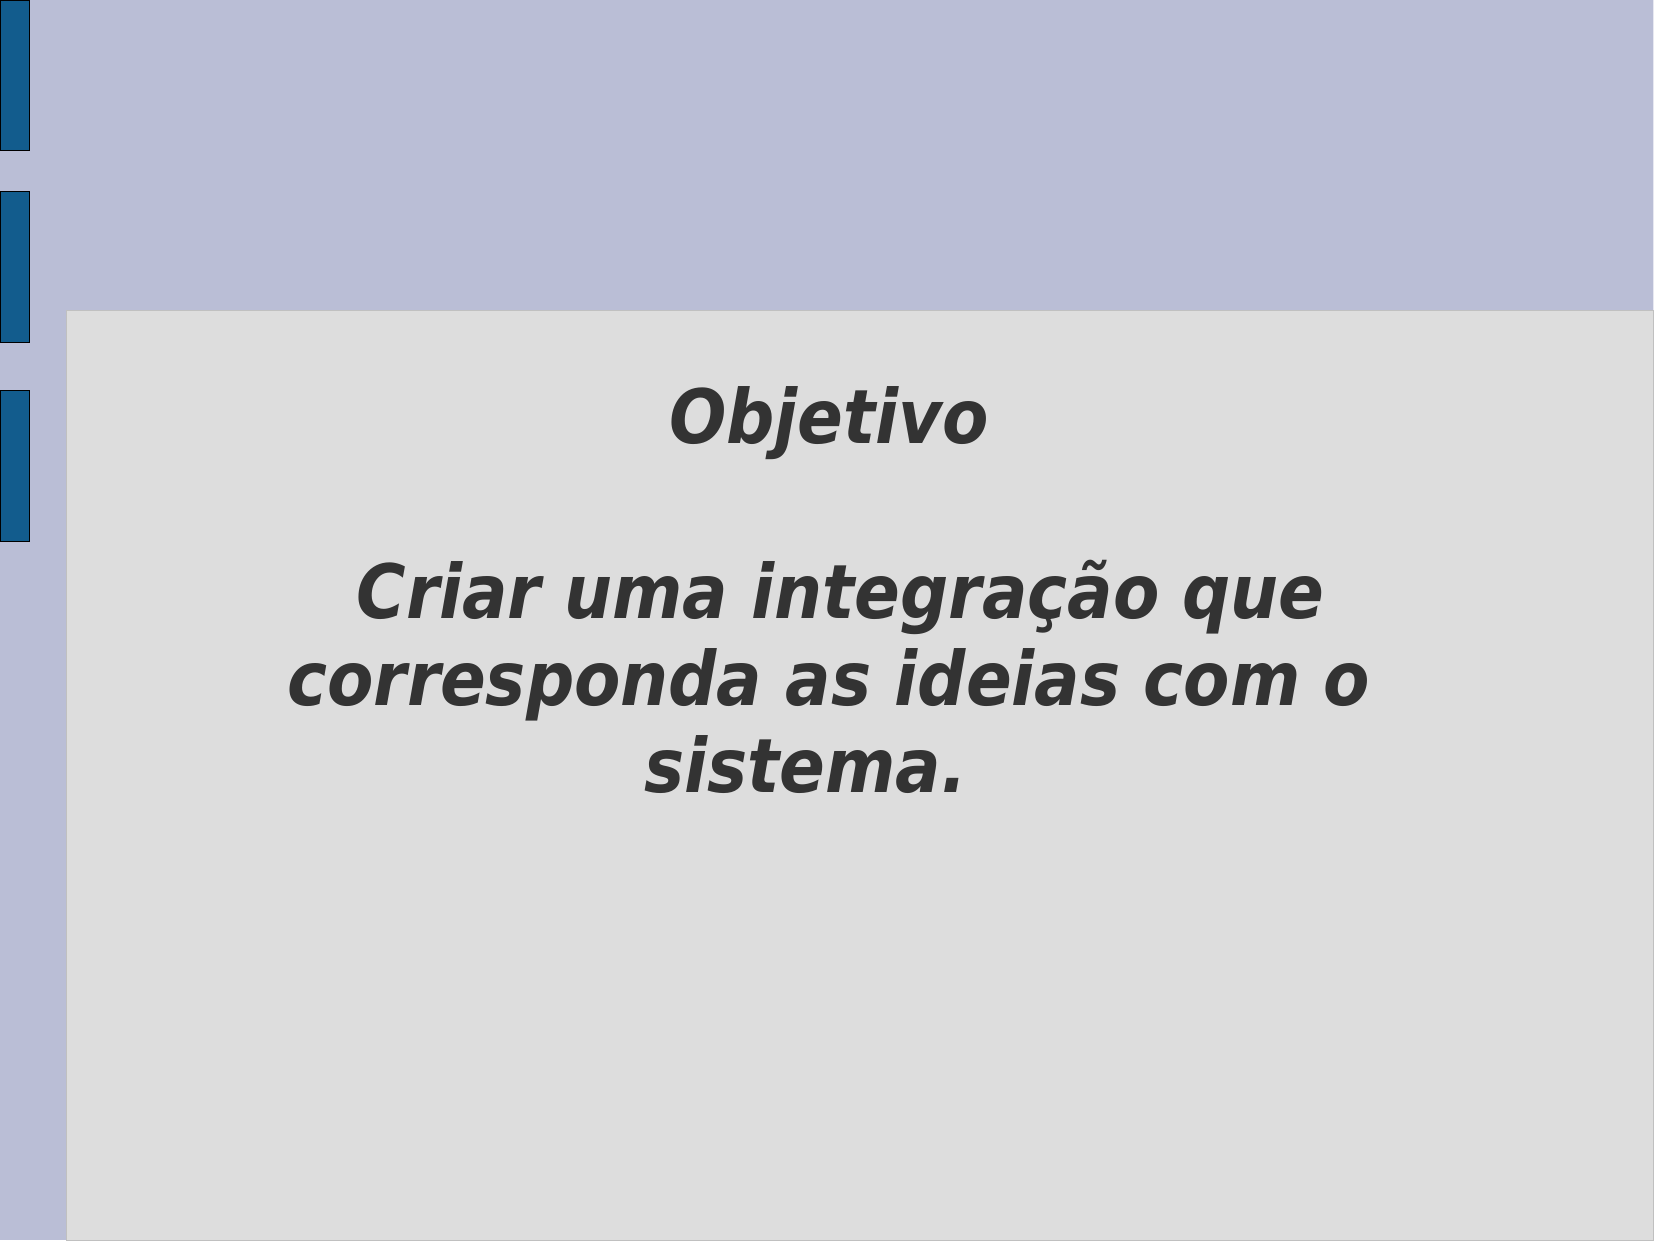

# Objetivo
 Criar uma integração que corresponda as ideias com o sistema.